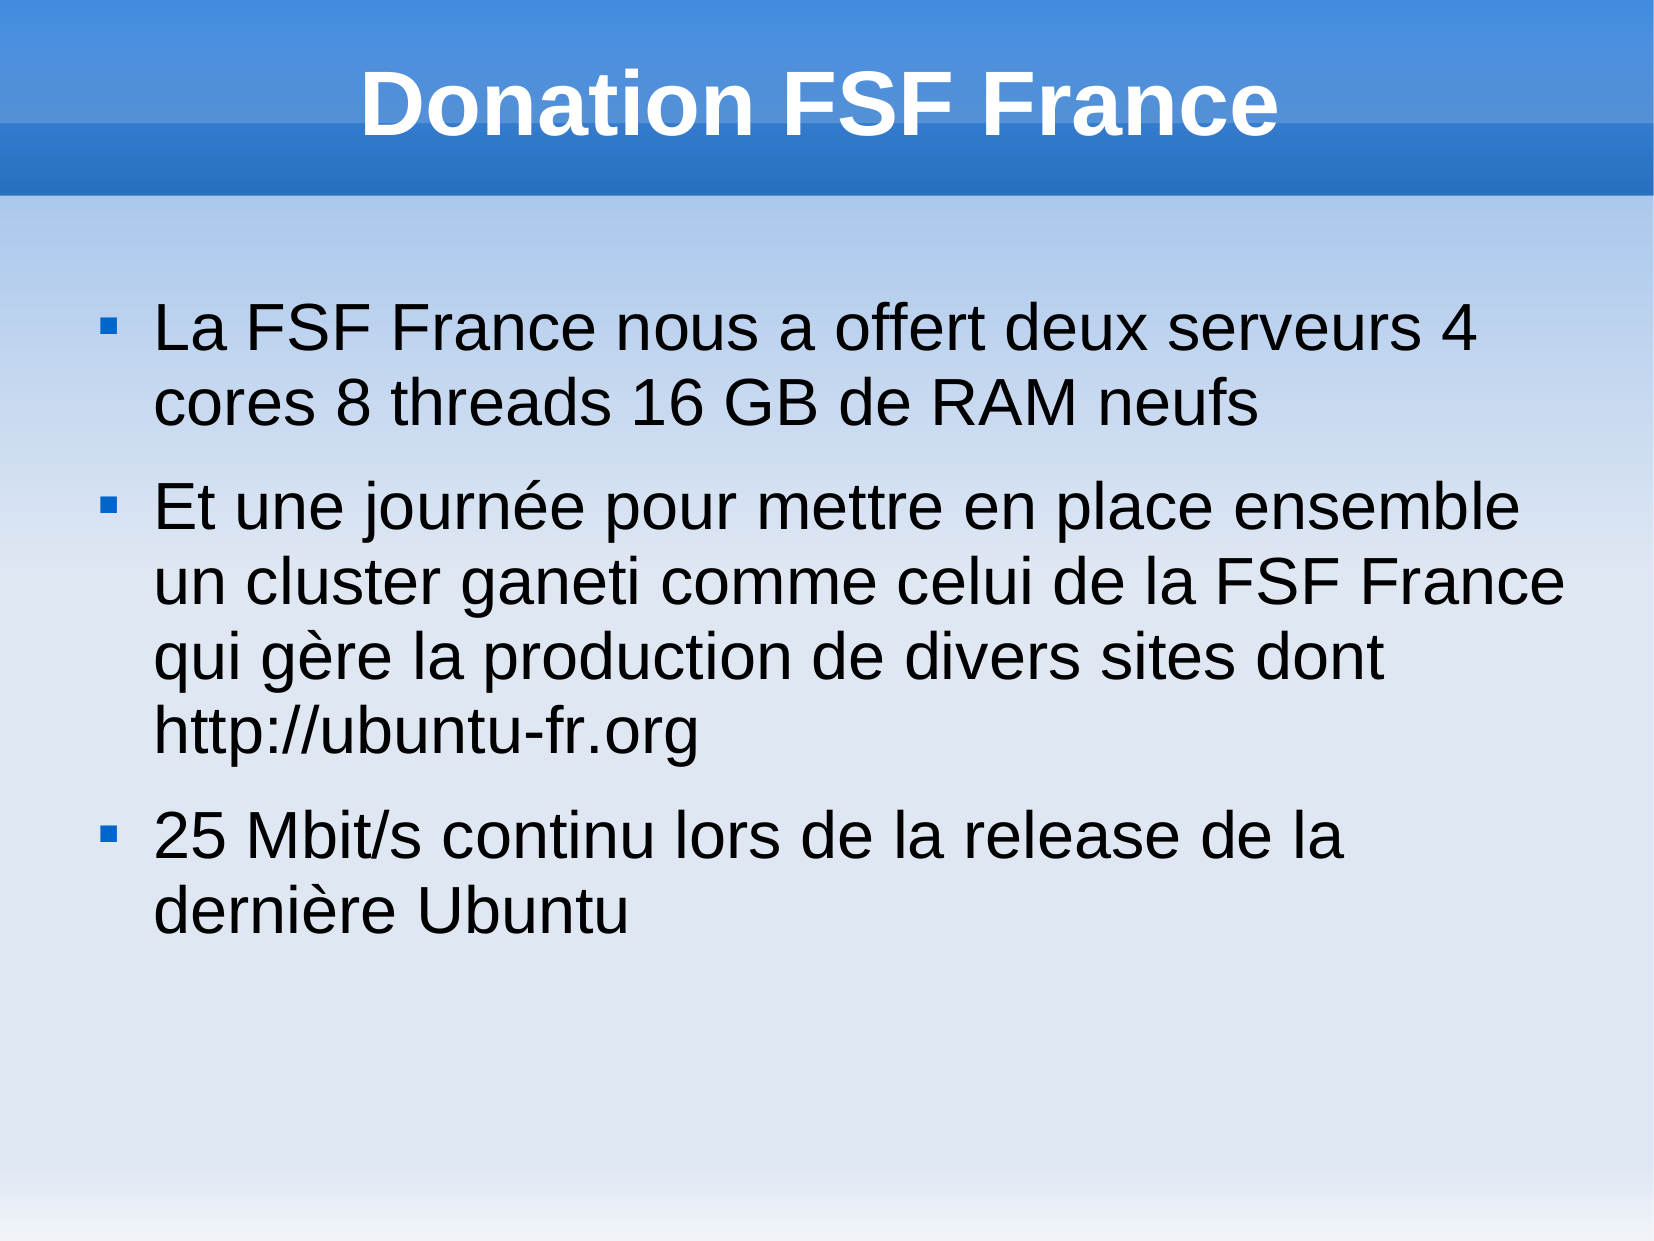

# Donation FSF France
La FSF France nous a offert deux serveurs 4 cores 8 threads 16 GB de RAM neufs
Et une journée pour mettre en place ensemble un cluster ganeti comme celui de la FSF France qui gère la production de divers sites dont http://ubuntu-fr.org
25 Mbit/s continu lors de la release de la dernière Ubuntu